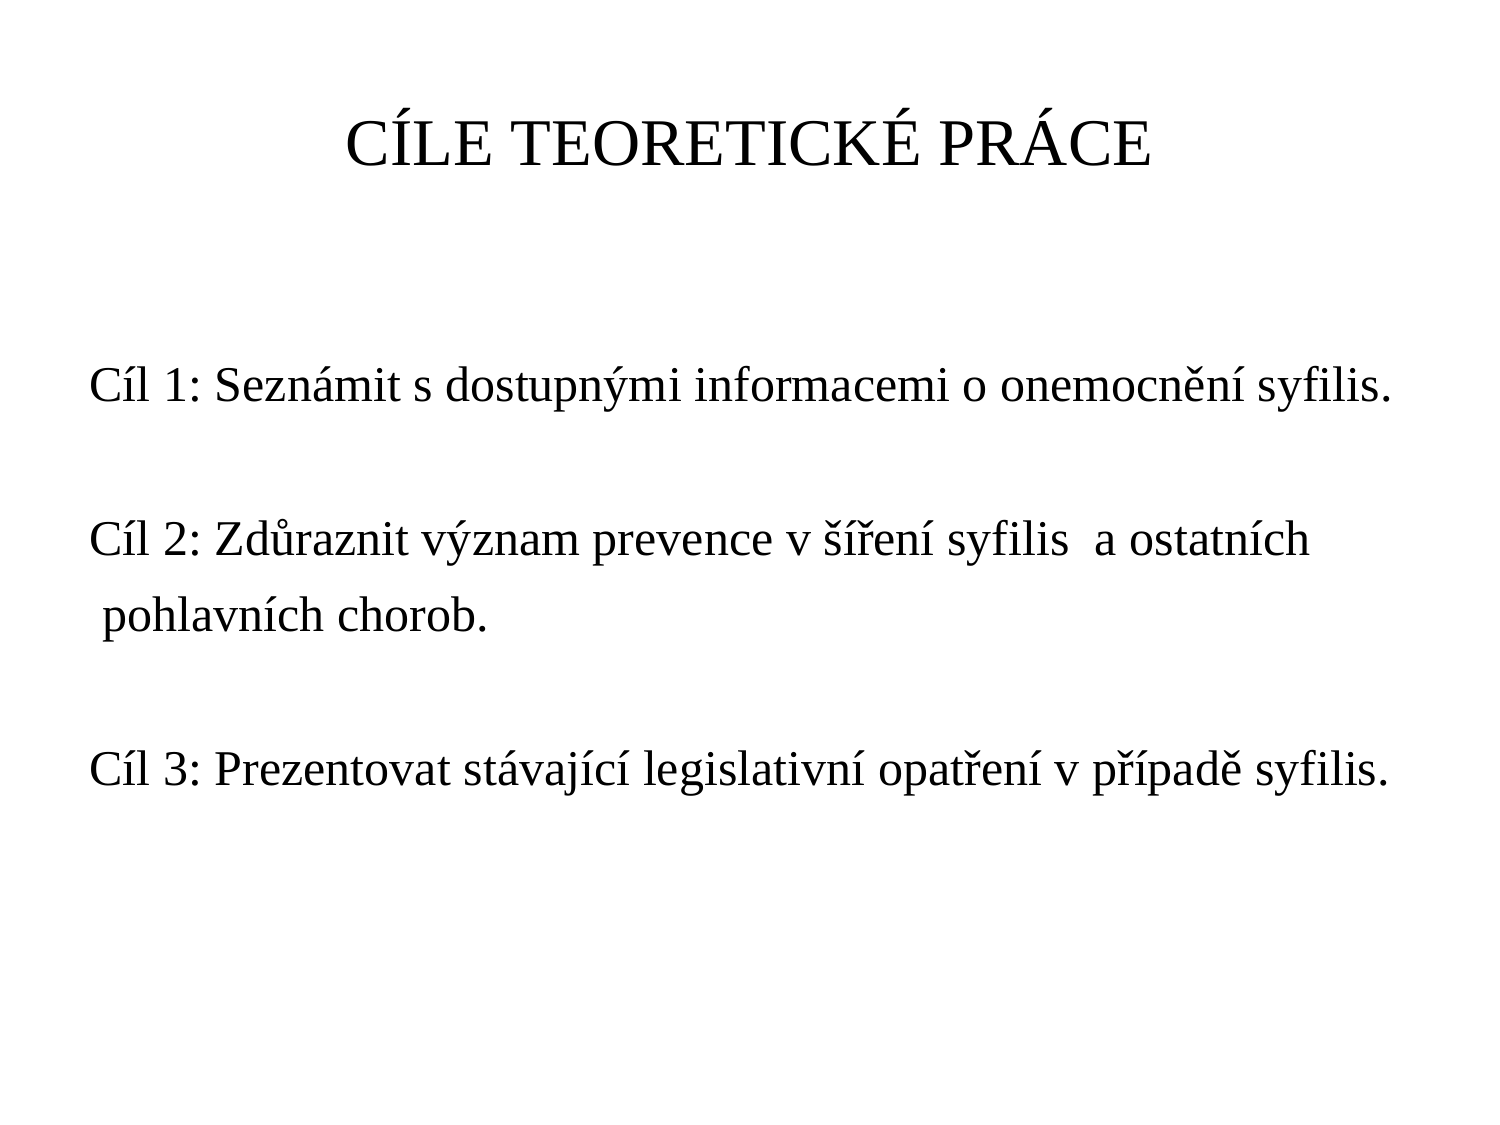

# CÍLE TEORETICKÉ PRÁCE
Cíl 1: Seznámit s dostupnými informacemi o onemocnění syfilis.
Cíl 2: Zdůraznit význam prevence v šíření syfilis a ostatních
 pohlavních chorob.
Cíl 3: Prezentovat stávající legislativní opatření v případě syfilis.